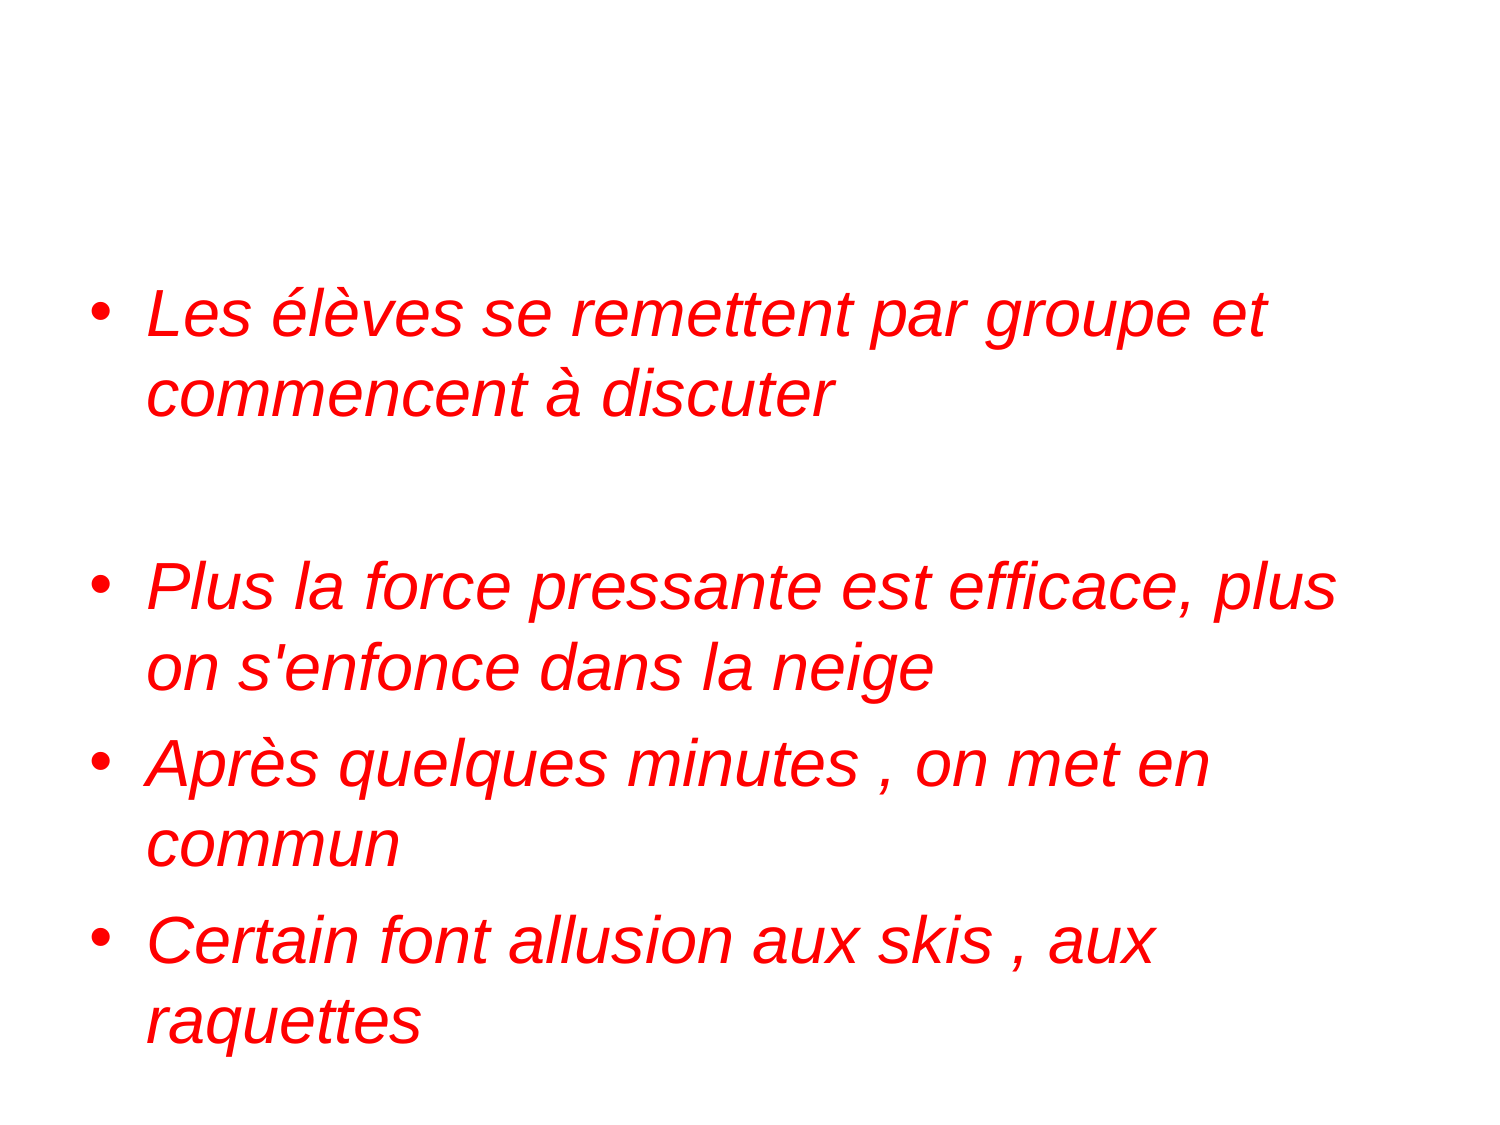

#
Les élèves se remettent par groupe et commencent à discuter
Plus la force pressante est efficace, plus on s'enfonce dans la neige
Après quelques minutes , on met en commun
Certain font allusion aux skis , aux raquettes